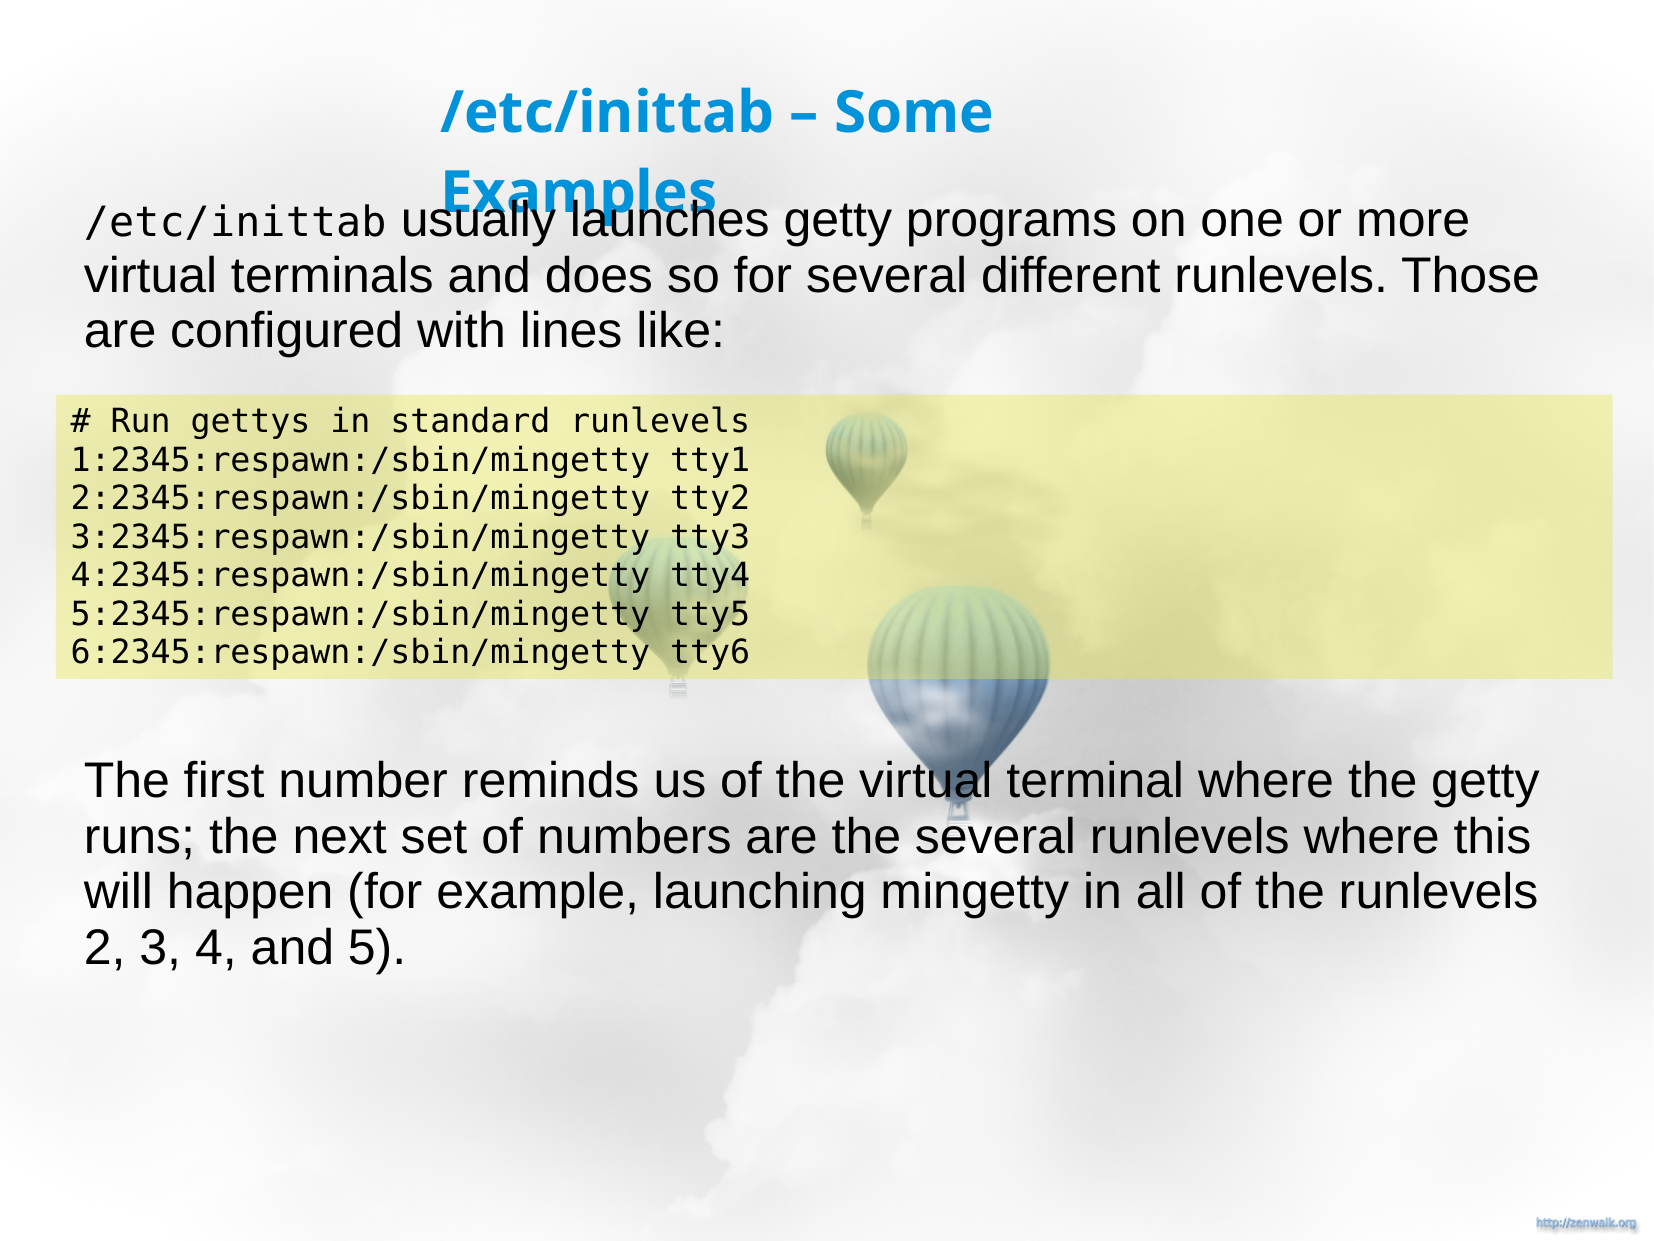

/etc/inittab – Some Examples
/etc/inittab usually launches getty programs on one or more virtual terminals and does so for several different runlevels. Those are configured with lines like:
# Run gettys in standard runlevels
1:2345:respawn:/sbin/mingetty tty1
2:2345:respawn:/sbin/mingetty tty2
3:2345:respawn:/sbin/mingetty tty3
4:2345:respawn:/sbin/mingetty tty4
5:2345:respawn:/sbin/mingetty tty5
6:2345:respawn:/sbin/mingetty tty6
The first number reminds us of the virtual terminal where the getty runs; the next set of numbers are the several runlevels where this will happen (for example, launching mingetty in all of the runlevels 2, 3, 4, and 5).